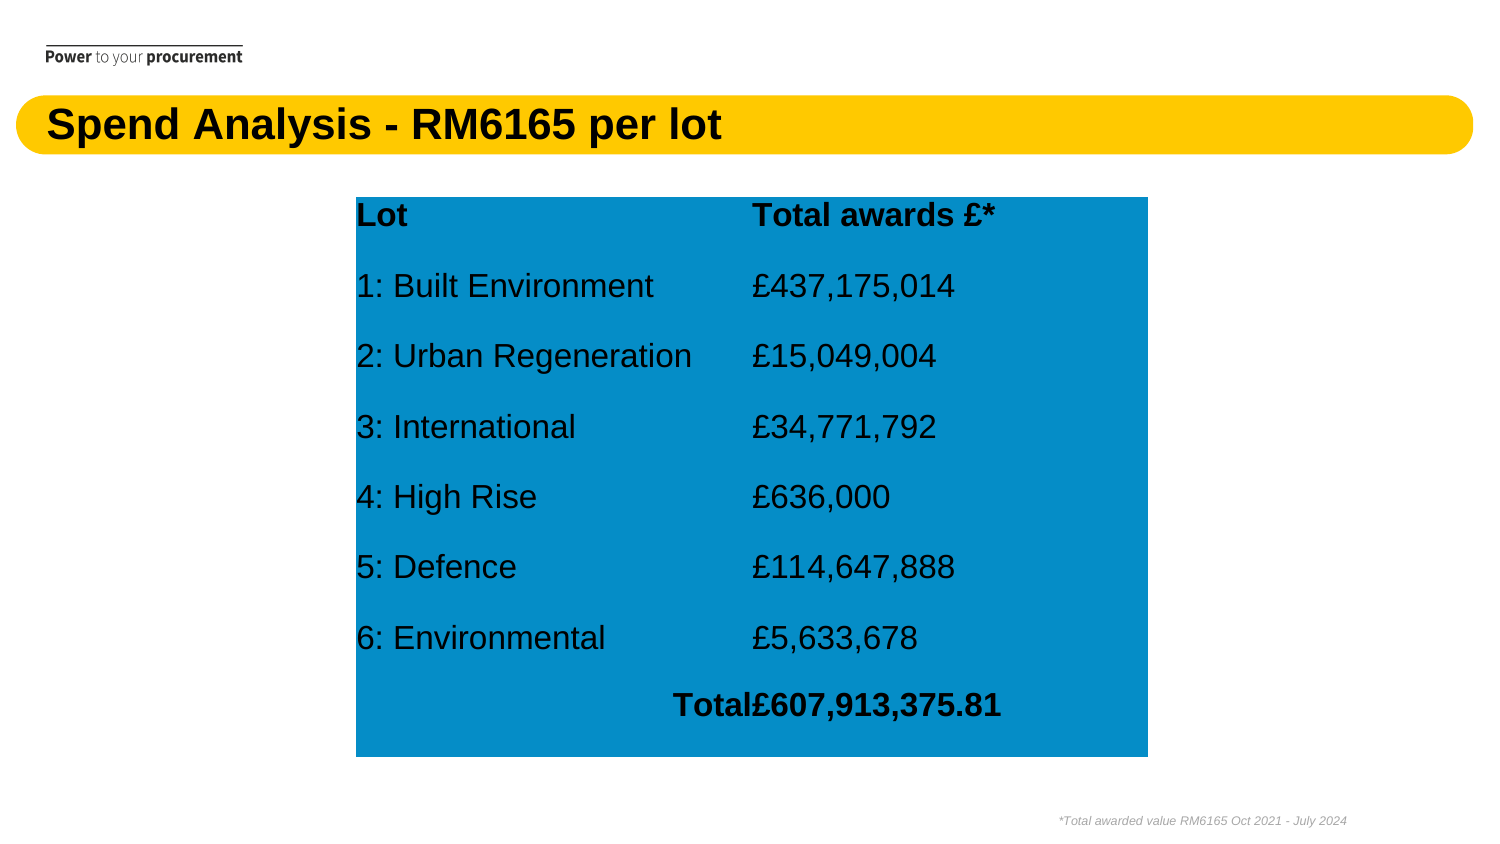

# Spend Analysis - RM6165 per lot
| Lot | Total awards £\* |
| --- | --- |
| 1: Built Environment | £437,175,014 |
| 2: Urban Regeneration | £15,049,004 |
| 3: International | £34,771,792 |
| 4: High Rise | £636,000 |
| 5: Defence | £114,647,888 |
| 6: Environmental | £5,633,678 |
| Total | £607,913,375.81 |
*Total awarded value RM6165 Oct 2021 - July 2024